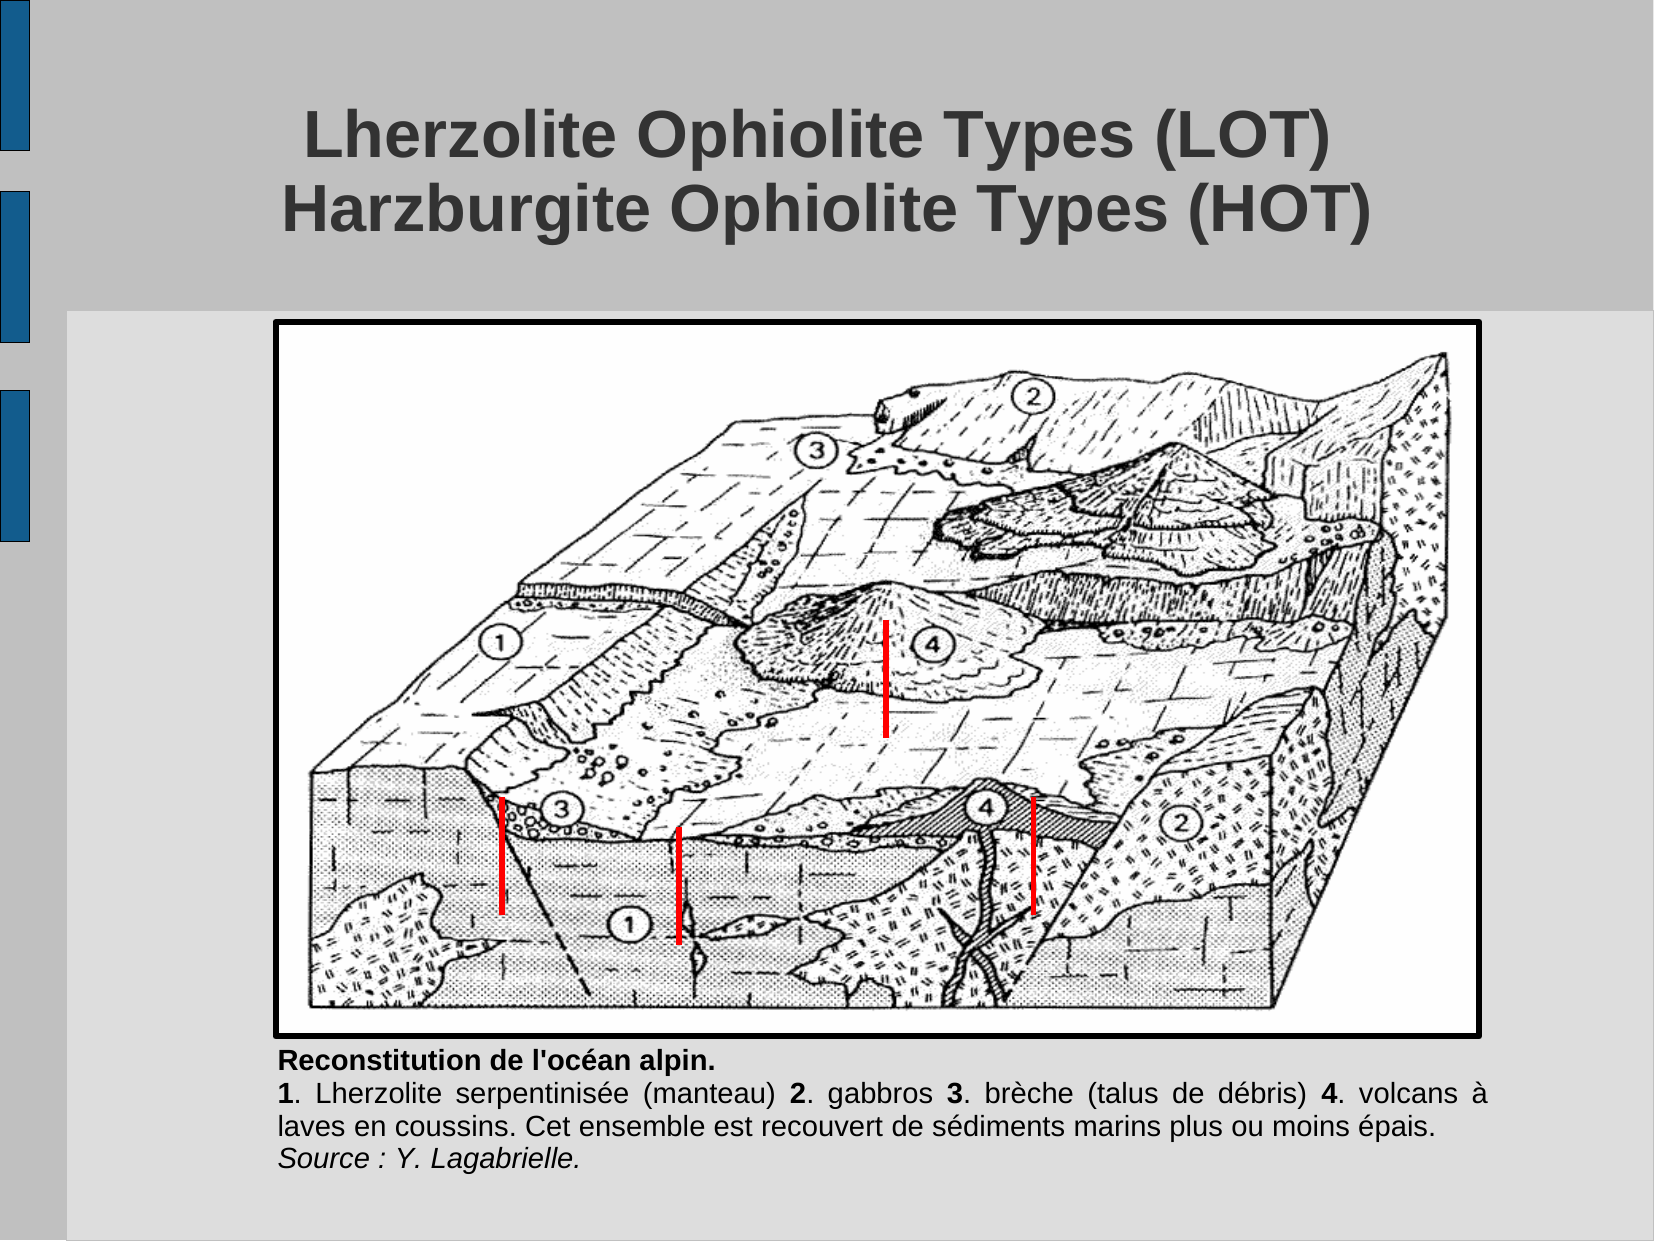

# Lherzolite Ophiolite Types (LOT) Harzburgite Ophiolite Types (HOT)
Reconstitution de l'océan alpin.
1. Lherzolite serpentinisée (manteau) 2. gabbros 3. brèche (talus de débris) 4. volcans à laves en coussins. Cet ensemble est recouvert de sédiments marins plus ou moins épais.
Source : Y. Lagabrielle.